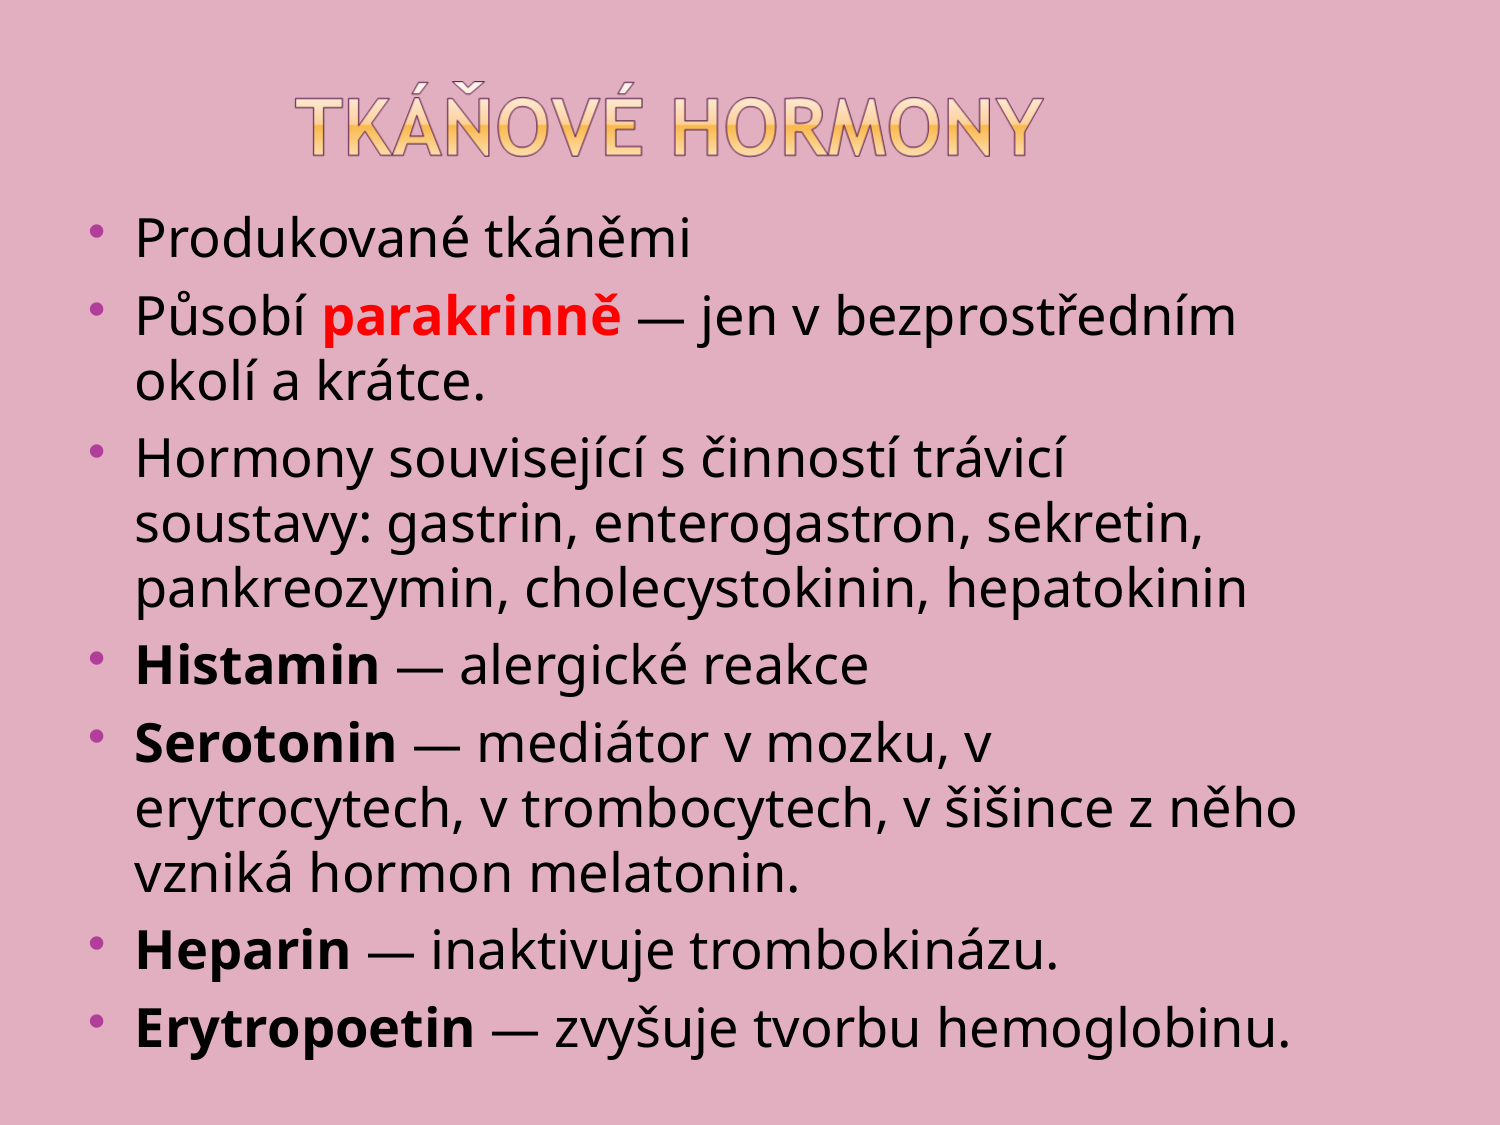

# Produkované tkáněmi
Působí parakrinně — jen v bezprostředním okolí a krátce.
Hormony související s činností trávicí soustavy: gastrin, enterogastron, sekretin, pankreozymin, cholecystokinin, hepatokinin
Histamin — alergické reakce
Serotonin — mediátor v mozku, v erytrocytech, v trombocytech, v šišince z něho vzniká hormon melatonin.
Heparin — inaktivuje trombokinázu.
Erytropoetin — zvyšuje tvorbu hemoglobinu.